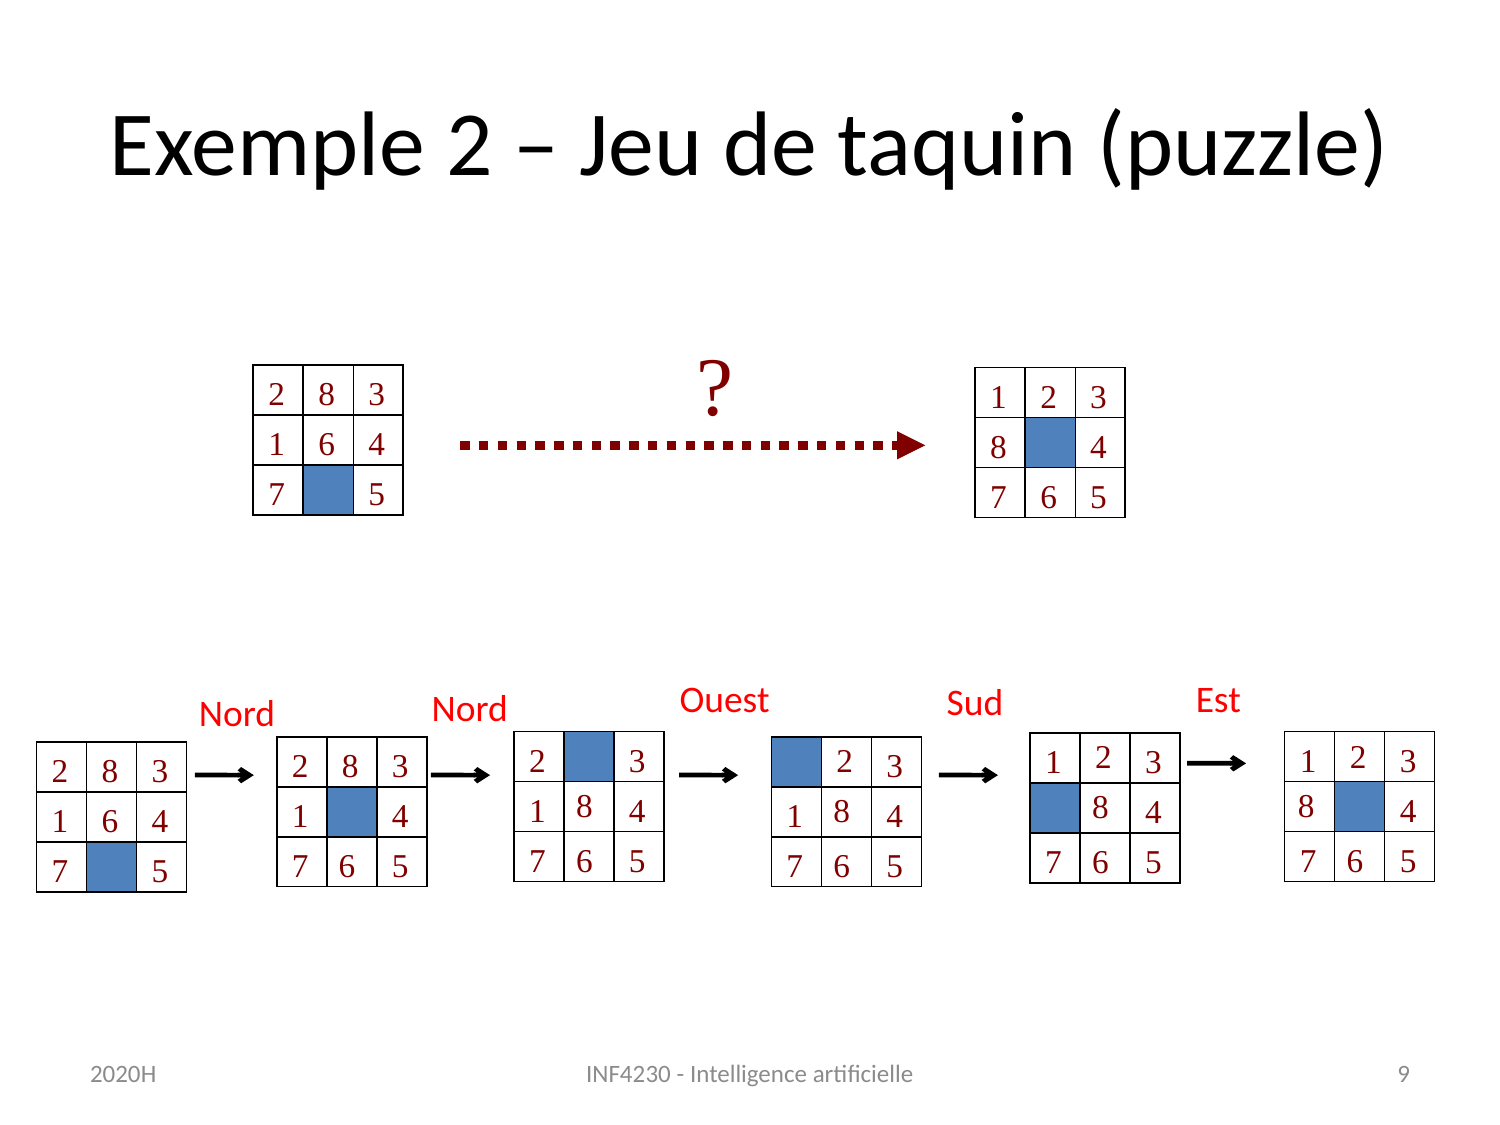

# Exemple 2 – Jeu de taquin (puzzle)
?
2
8
3
1
6
4
7
5
1
2
3
8
4
7
6
5
Ouest
Est
Sud
Nord
Nord
2
2
2
3
2
1
3
1
3
2
8
3
3
2
8
3
1
6
4
7
5
8
8
8
1
4
8
4
4
1
4
1
4
7
6
5
7
6
5
7
6
5
7
6
5
7
6
5
2020H
INF4230 - Intelligence artificielle